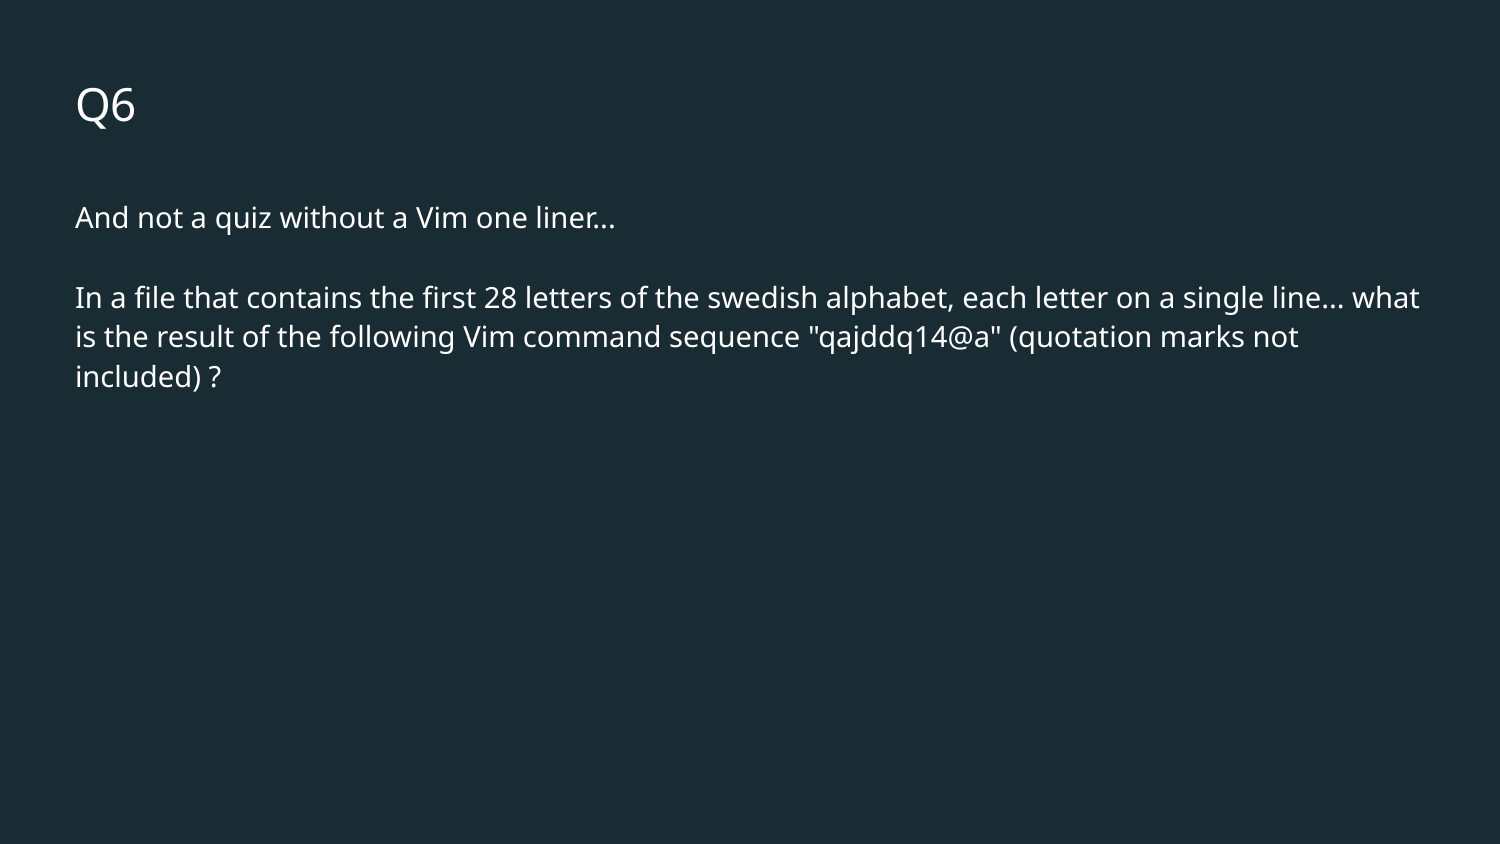

# Q6
And not a quiz without a Vim one liner...
In a file that contains the first 28 letters of the swedish alphabet, each letter on a single line... what is the result of the following Vim command sequence "qajddq14@a" (quotation marks not included) ?